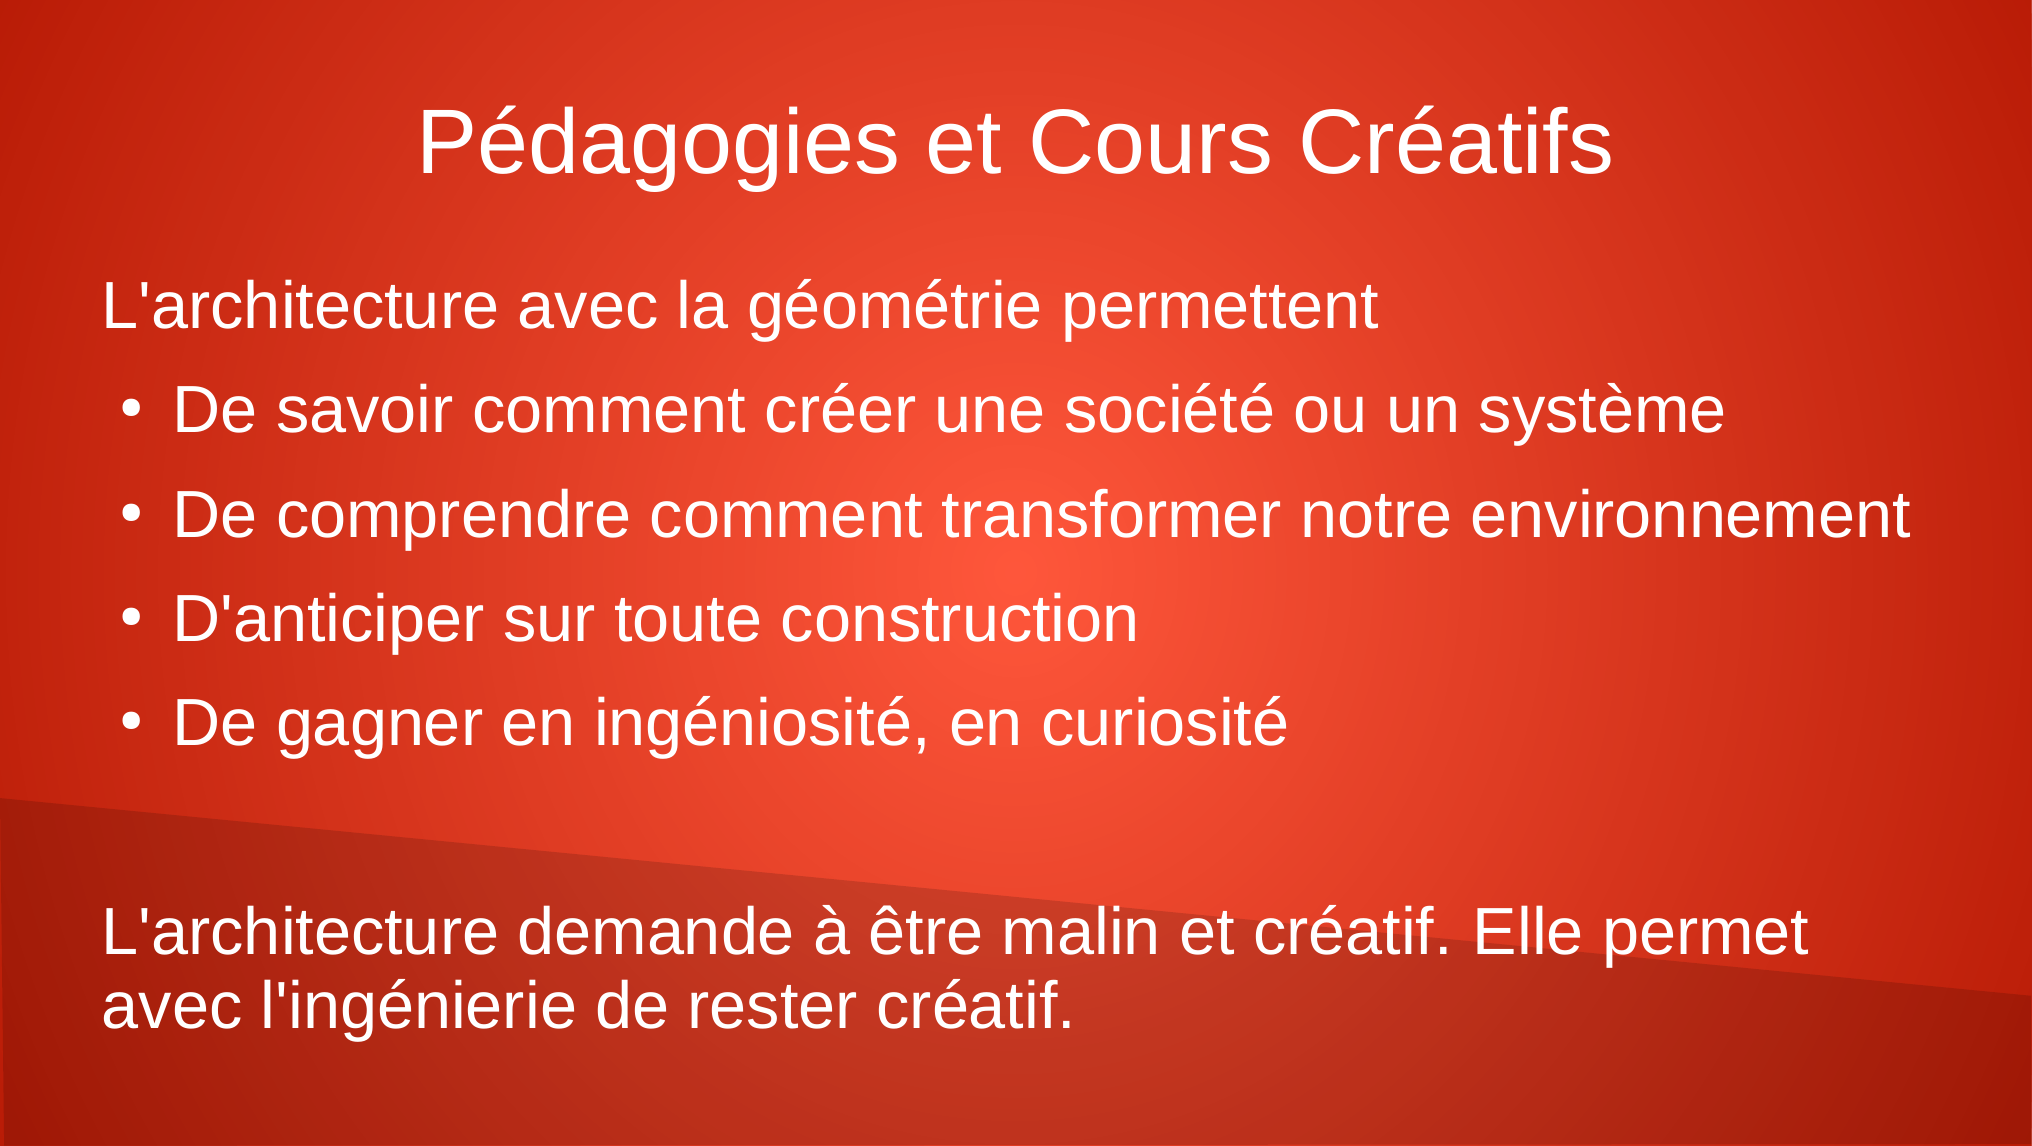

# Pédagogies et Cours Créatifs
L'architecture avec la géométrie permettent
De savoir comment créer une société ou un système
De comprendre comment transformer notre environnement
D'anticiper sur toute construction
De gagner en ingéniosité, en curiosité
L'architecture demande à être malin et créatif. Elle permet avec l'ingénierie de rester créatif.